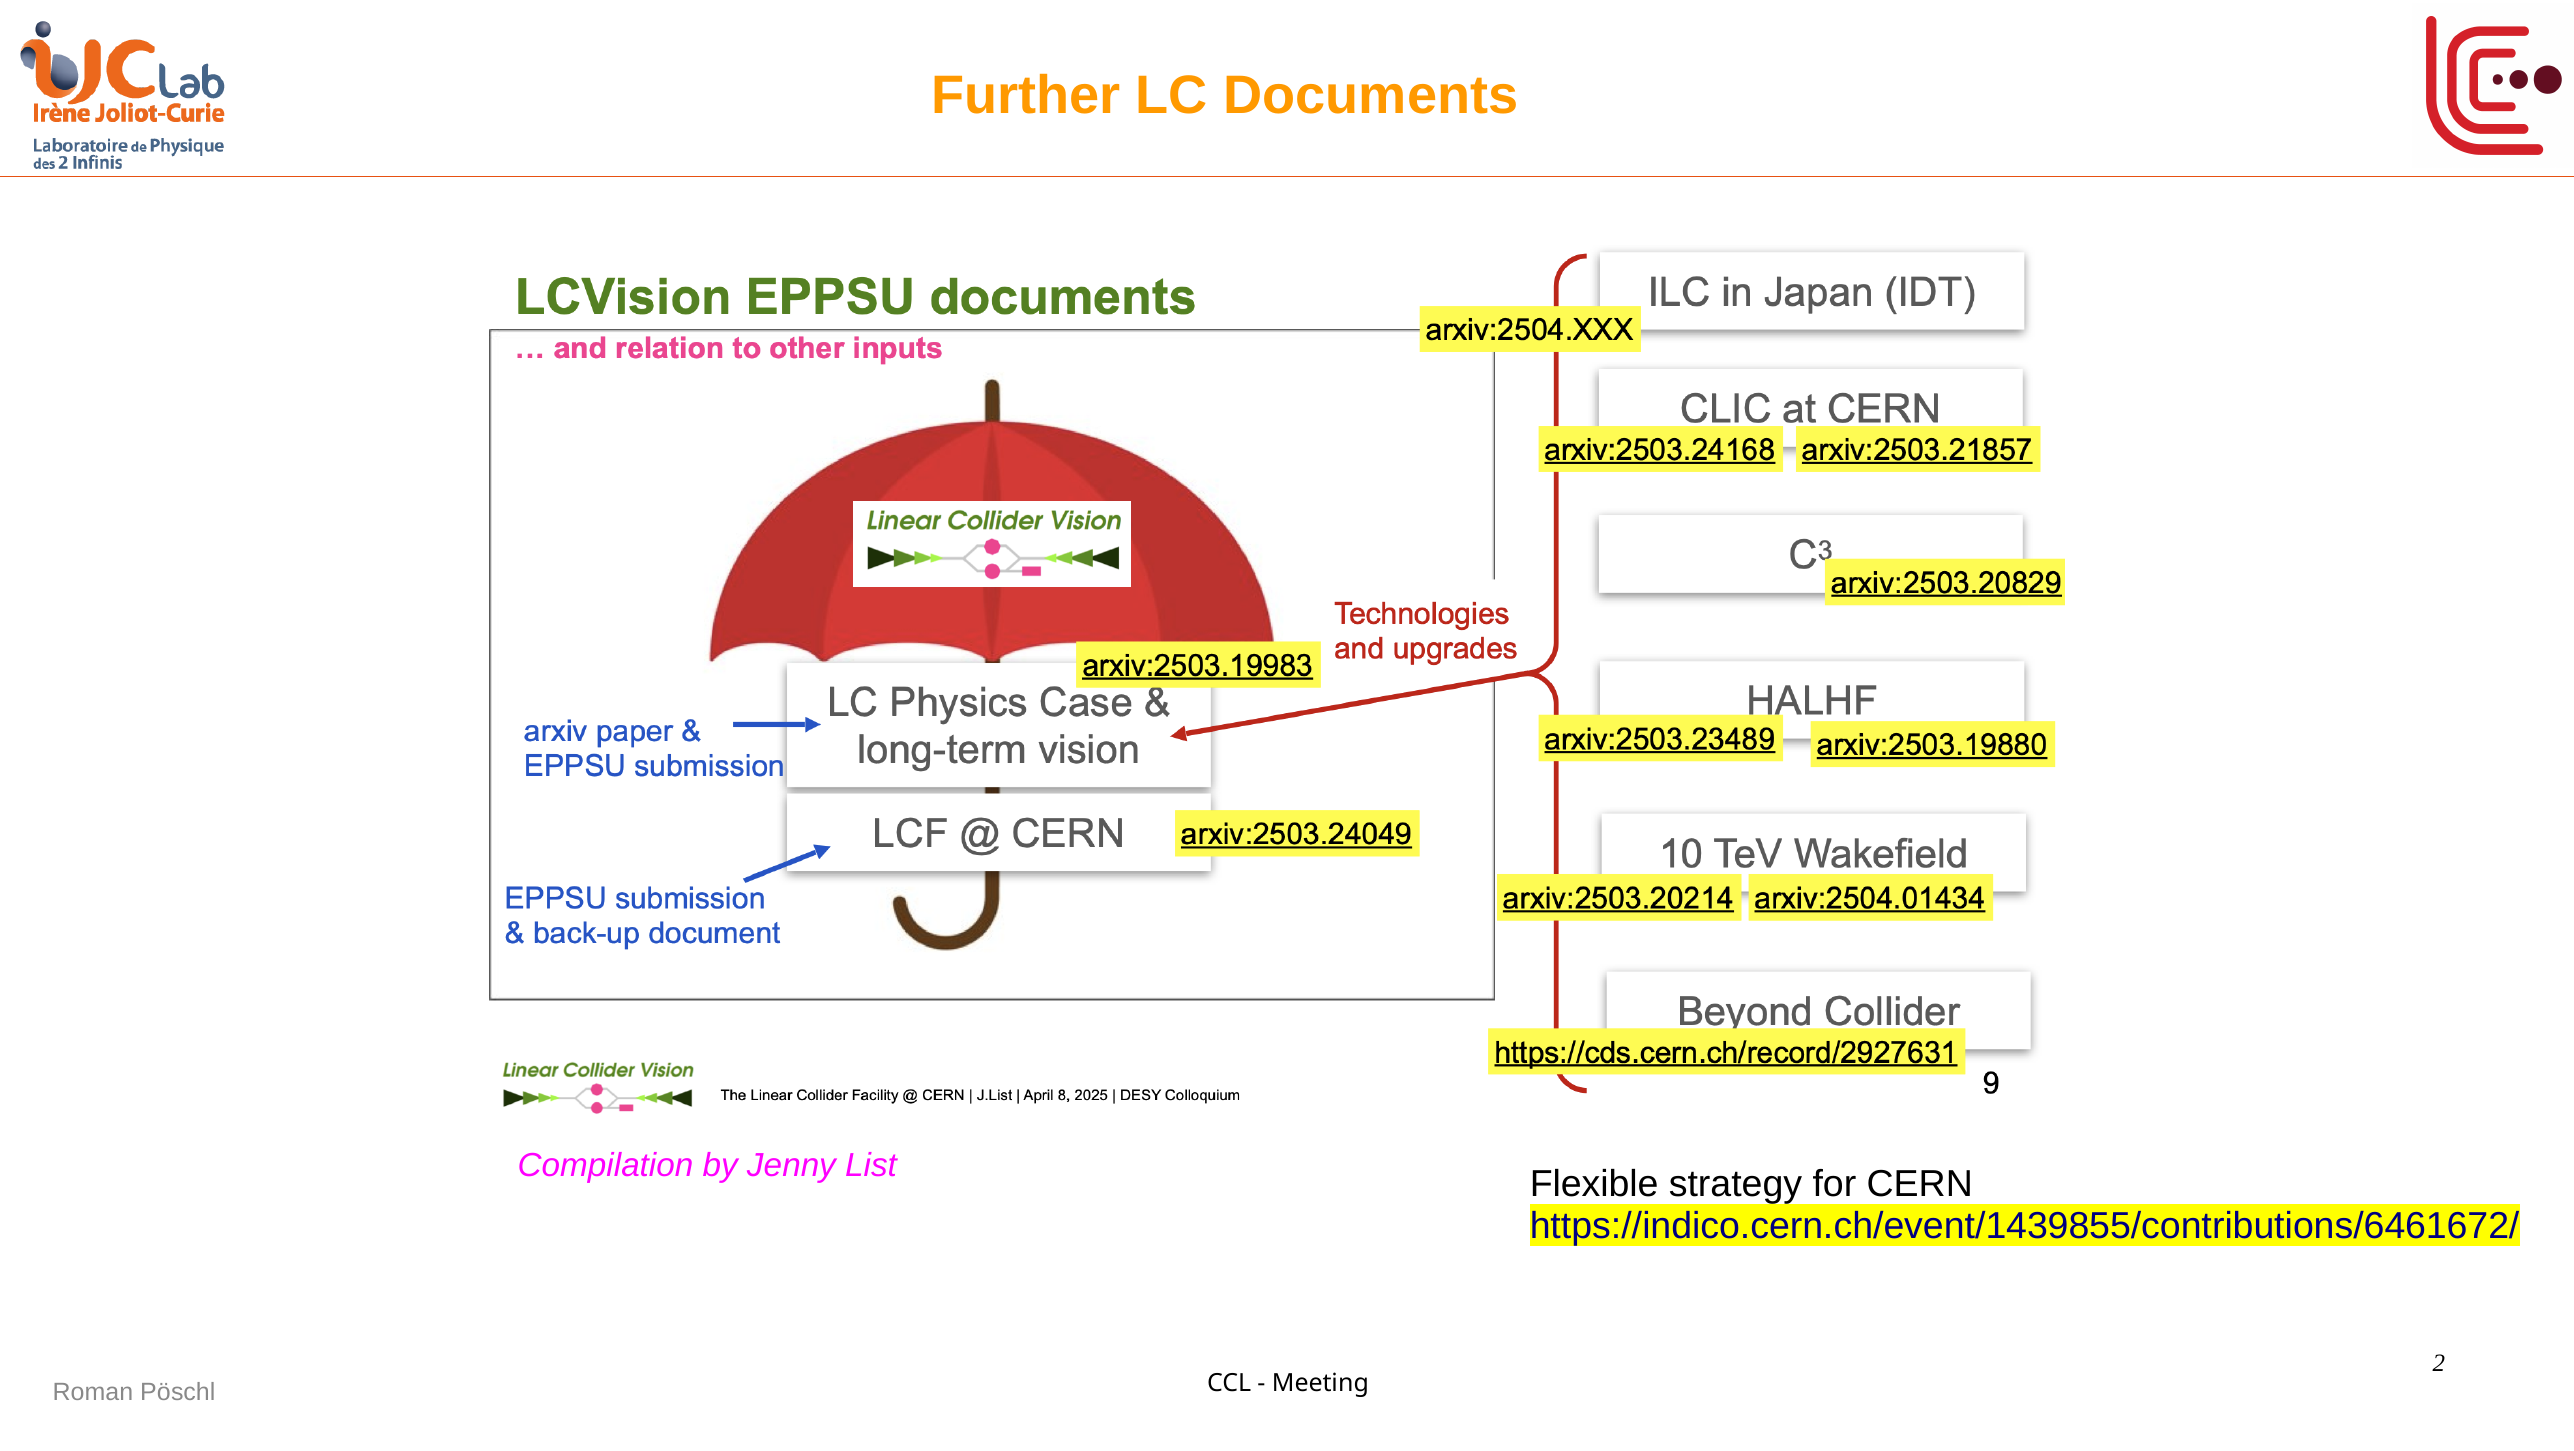

# Further LC Documents
Compilation by Jenny List
Flexible strategy for CERN
https://indico.cern.ch/event/1439855/contributions/6461672/
2